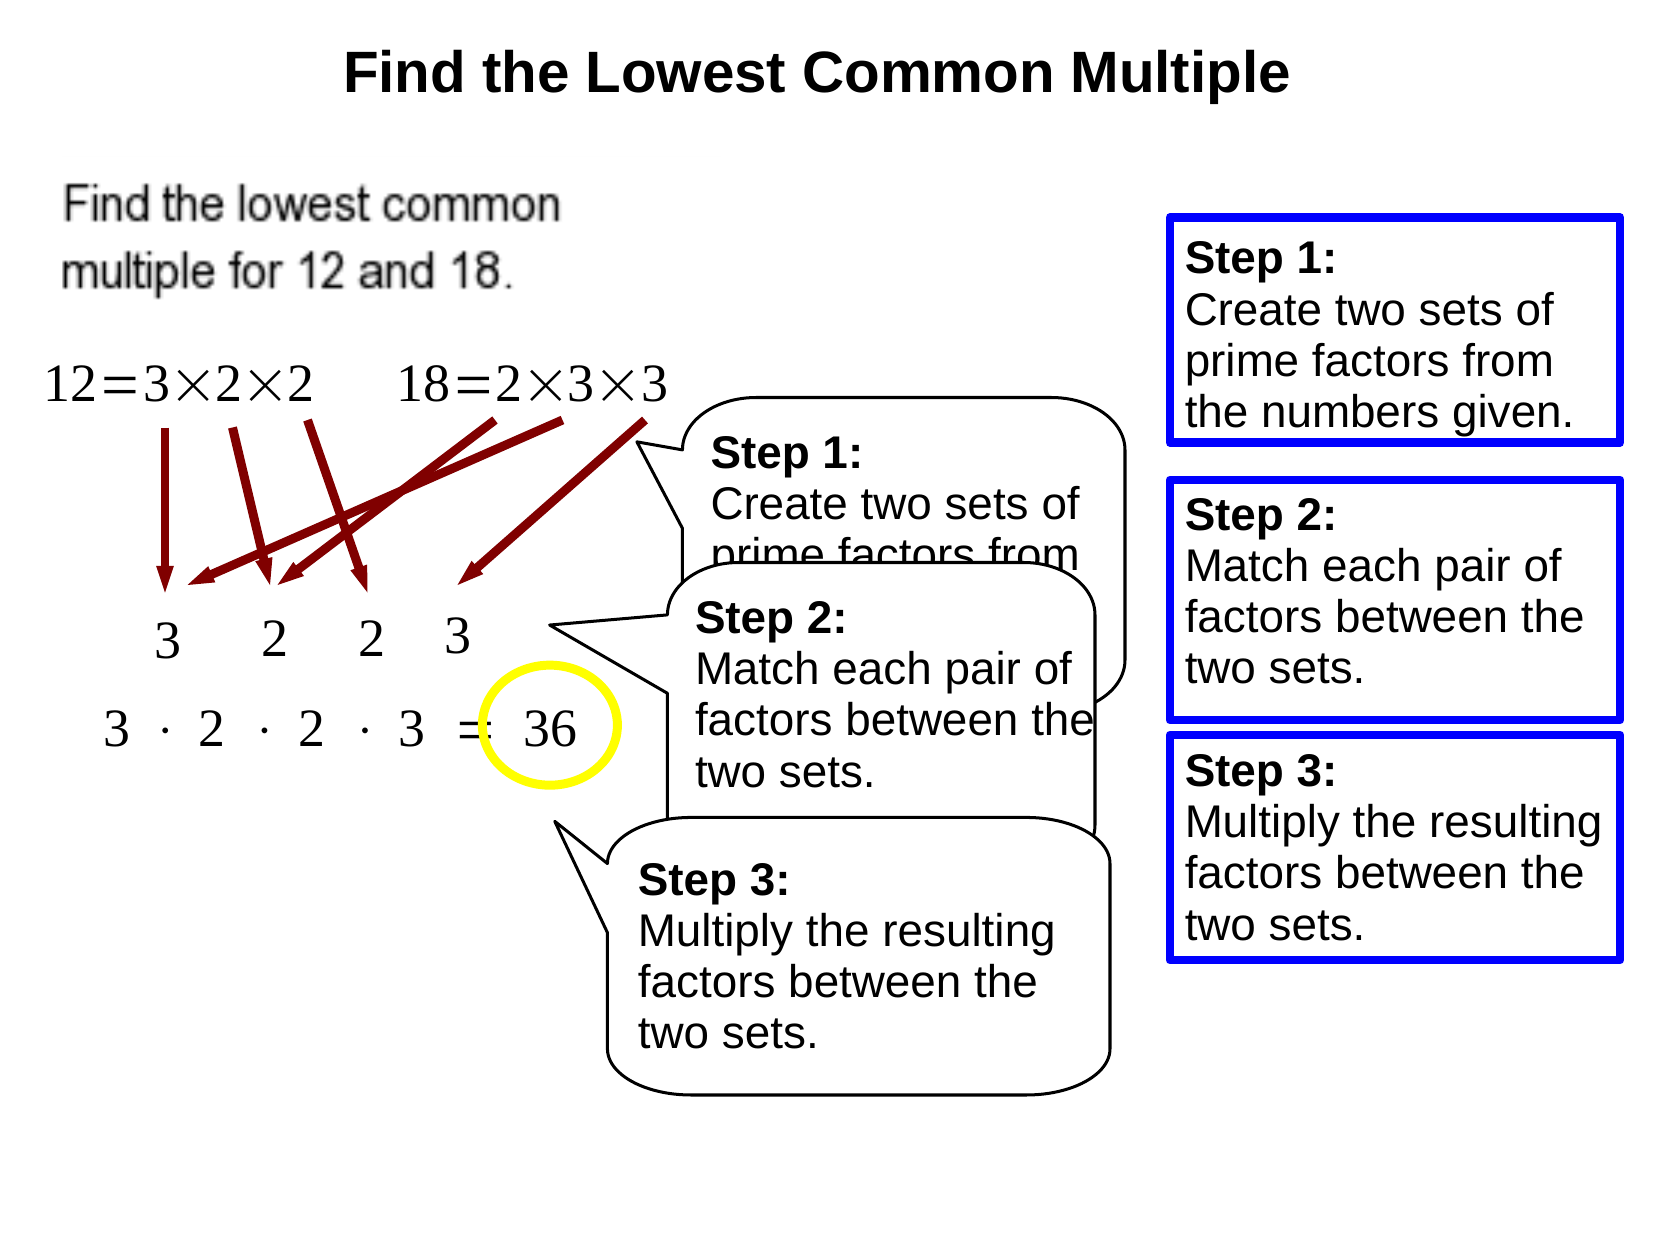

Find the Lowest Common Multiple
Step 1:
Create two sets of prime factors from the numbers given.
Step 2:
Match each pair of factors between the two sets.
Step 3:
Multiply the resulting factors between the two sets.
Step 1:
Create two sets of
prime factors from
the numbers given.
Step 2:
Match each pair of
factors between the
two sets.
Step 3:
Multiply the resulting
factors between the
two sets.